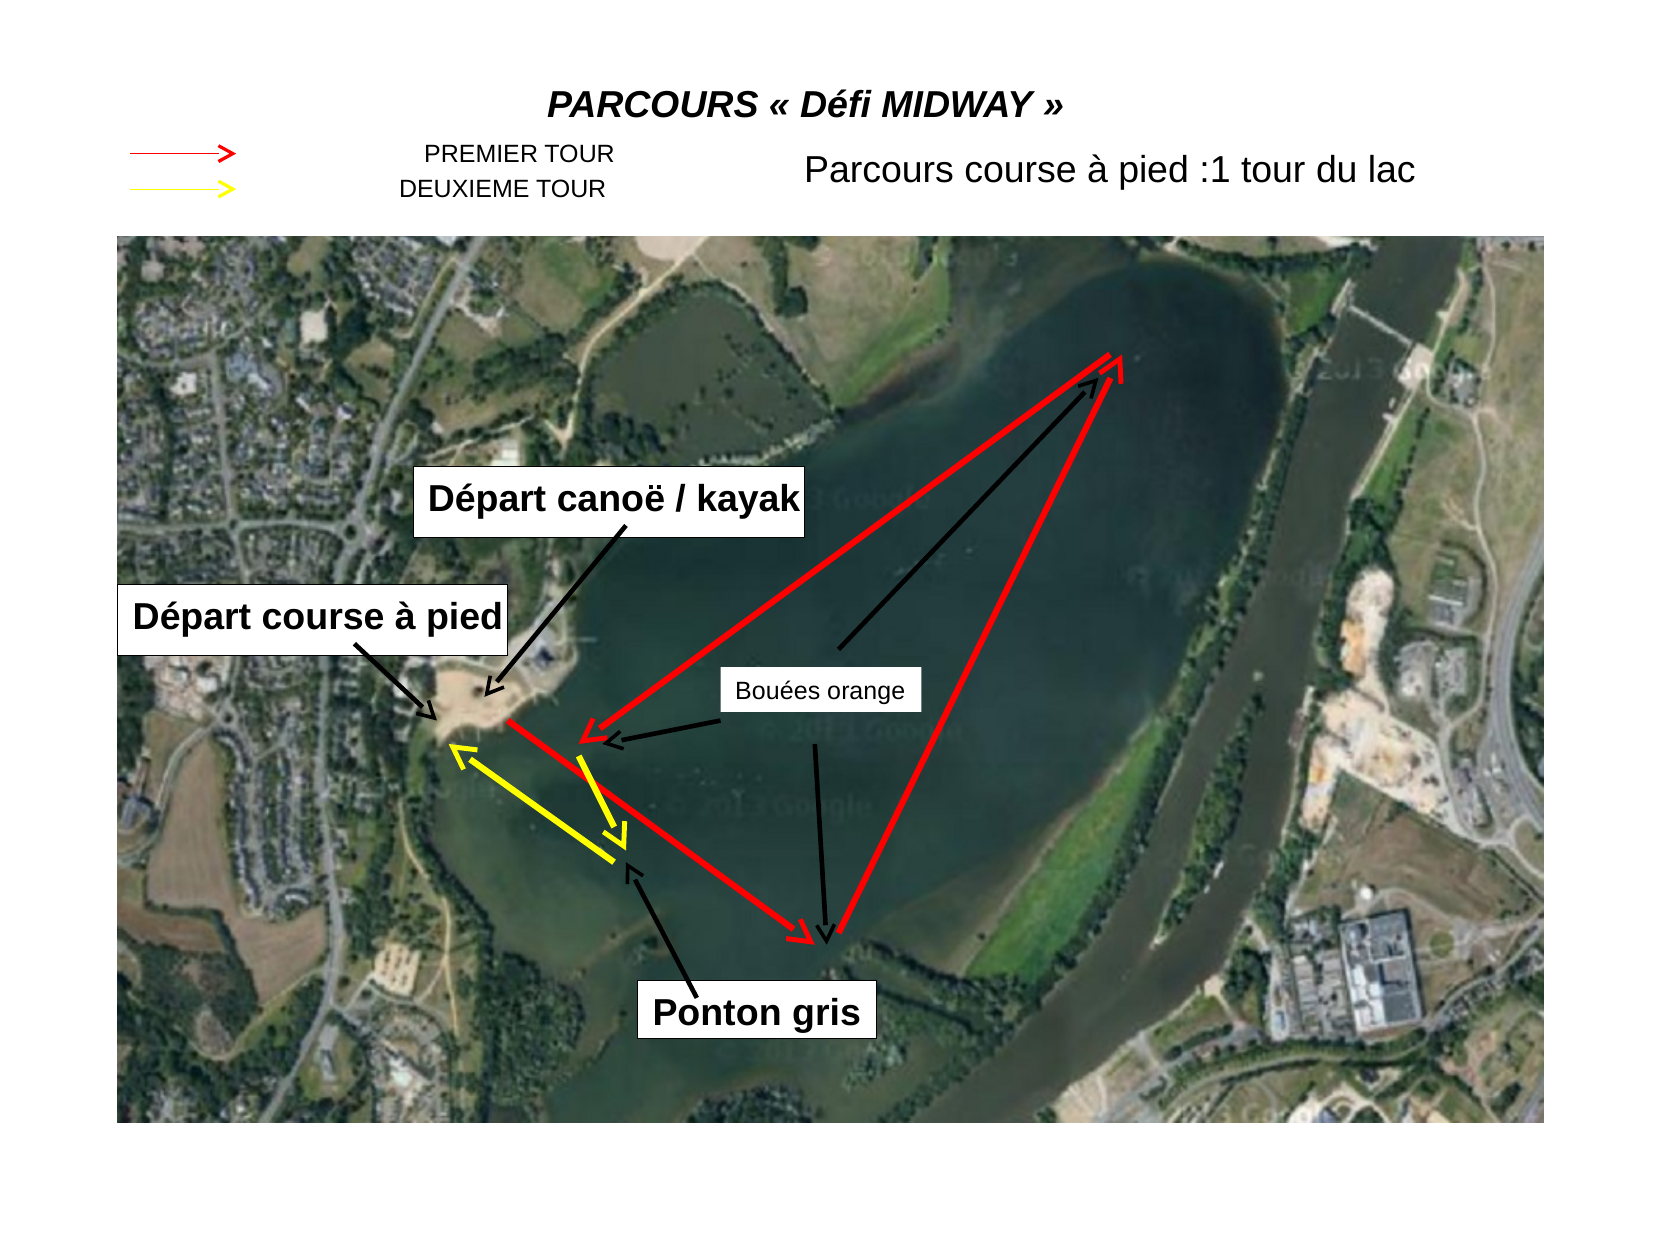

PARCOURS « Défi MIDWAY »
PREMIER TOUR
Parcours course à pied :1 tour du lac
 DEUXIEME TOUR
Départ canoë / kayak
Départ course à pied
Bouées orange
Ponton gris